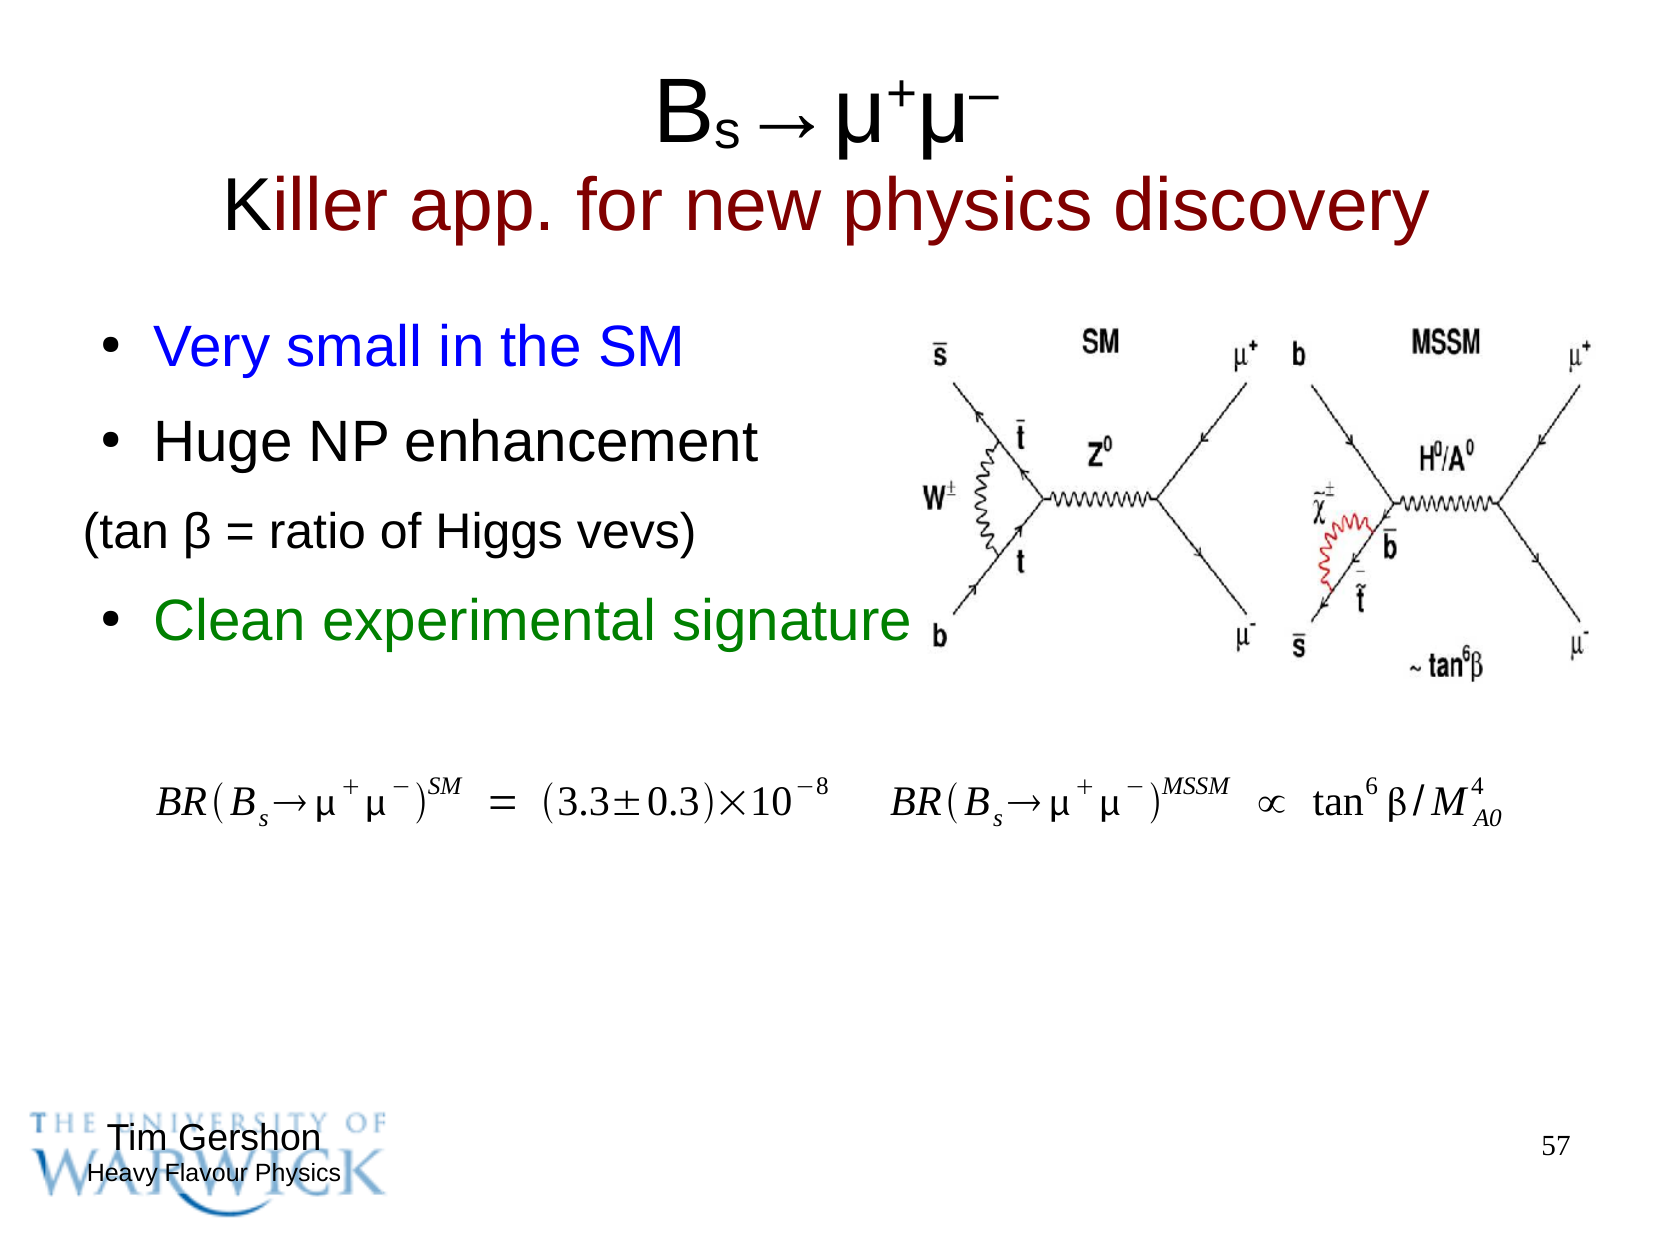

# Bs→μ+μ– Killer app. for new physics discovery
Very small in the SM
Huge NP enhancement
(tan β = ratio of Higgs vevs)
Clean experimental signature
Tim Gershon
B physics experiments
Tim Gershon
Heavy Flavour Physics
57